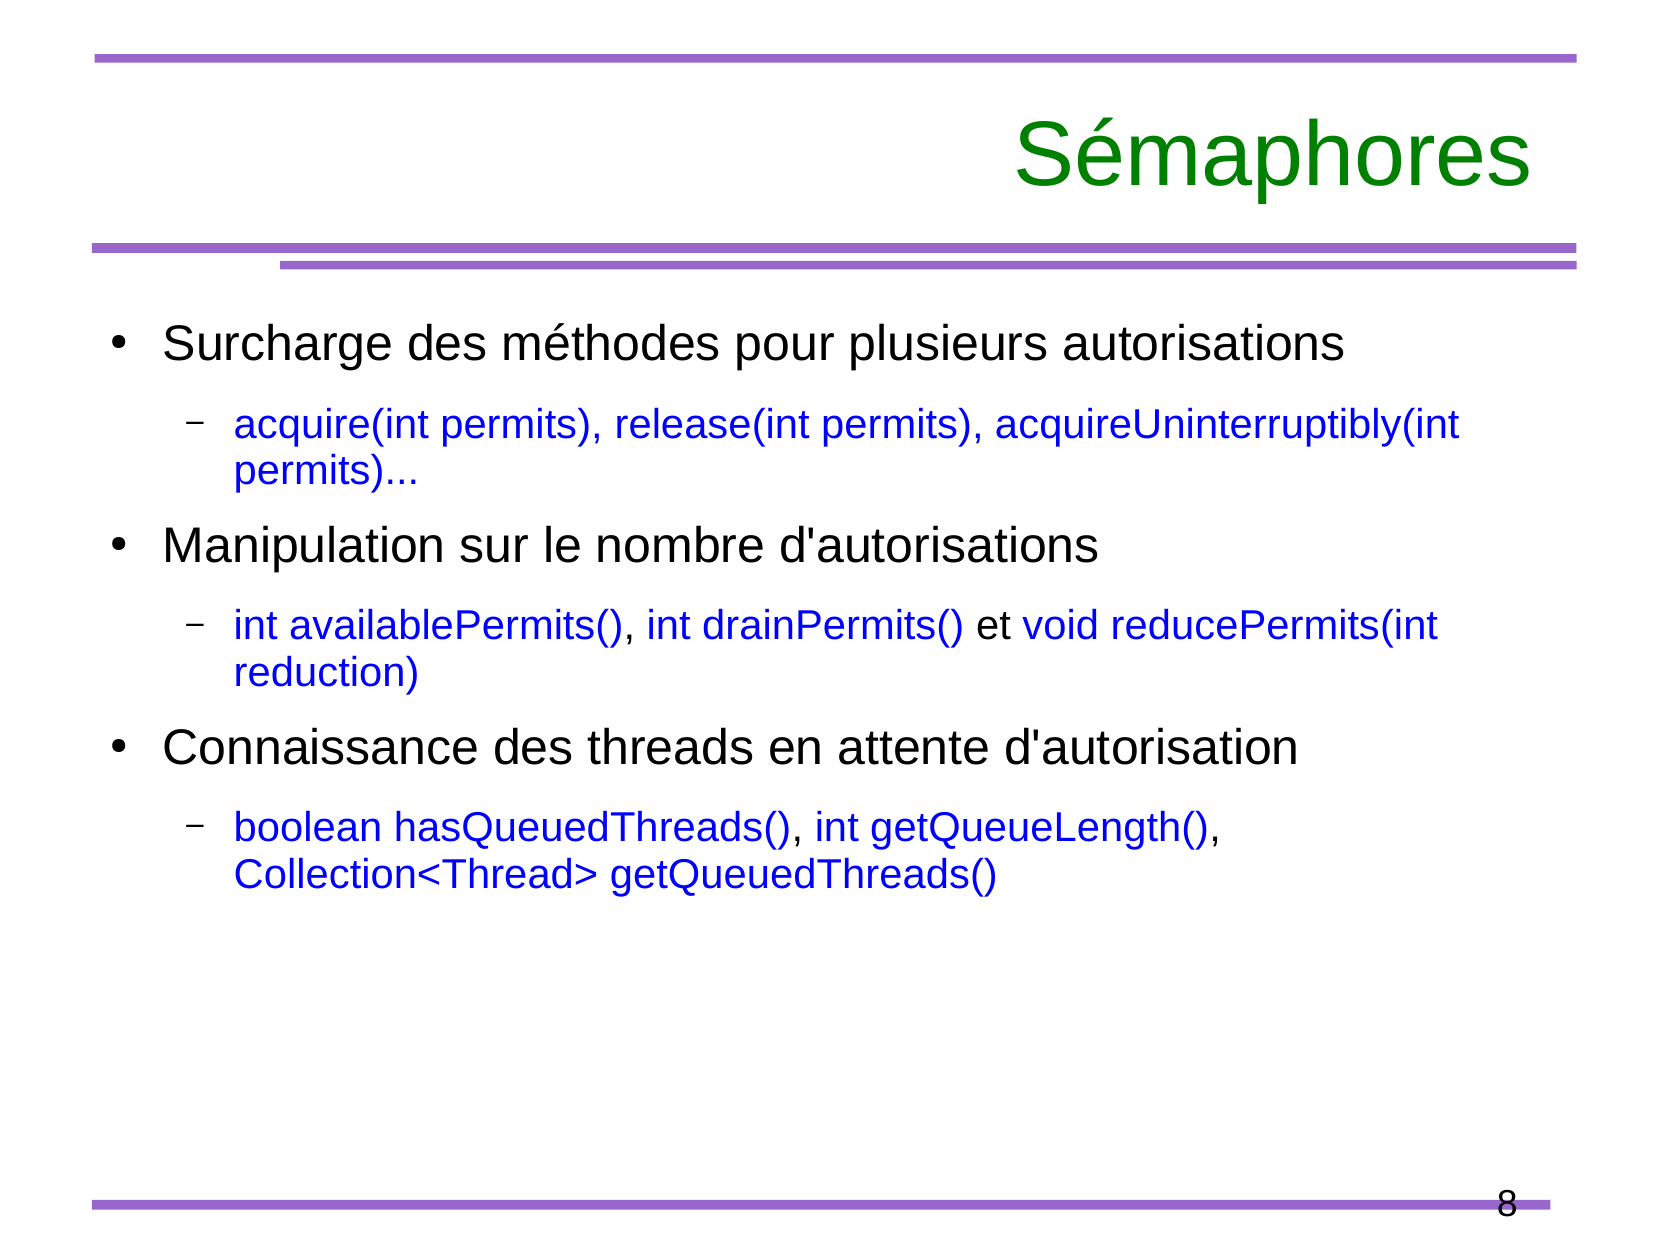

Sémaphores
# Surcharge des méthodes pour plusieurs autorisations
acquire(int permits), release(int permits), acquireUninterruptibly(int permits)...
Manipulation sur le nombre d'autorisations
int availablePermits(), int drainPermits() et void reducePermits(int reduction)
Connaissance des threads en attente d'autorisation
boolean hasQueuedThreads(), int getQueueLength(),
Collection<Thread> getQueuedThreads()